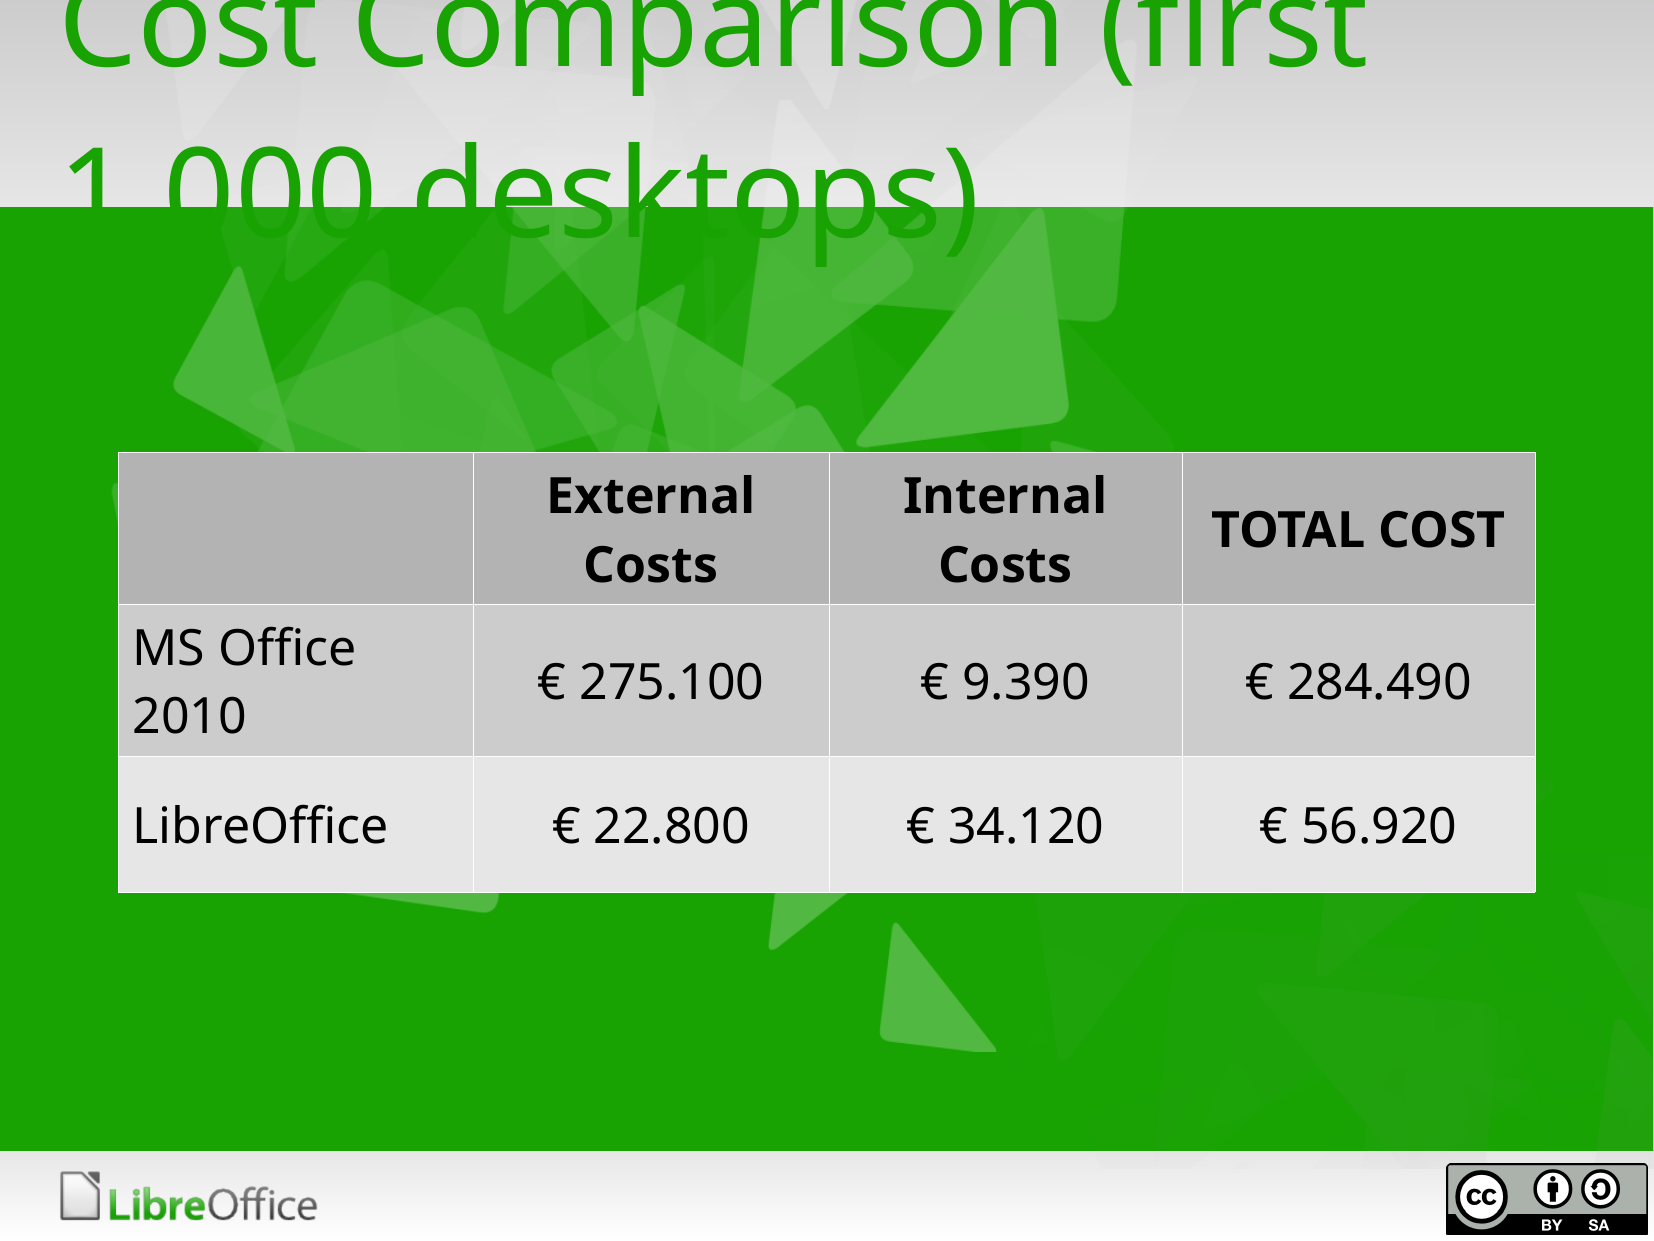

# Cost Comparison (first 1.000 desktops)
| | External Costs | Internal Costs | TOTAL COST |
| --- | --- | --- | --- |
| MS Office 2010 | € 275.100 | € 9.390 | € 284.490 |
| LibreOffice | € 22.800 | € 34.120 | € 56.920 |